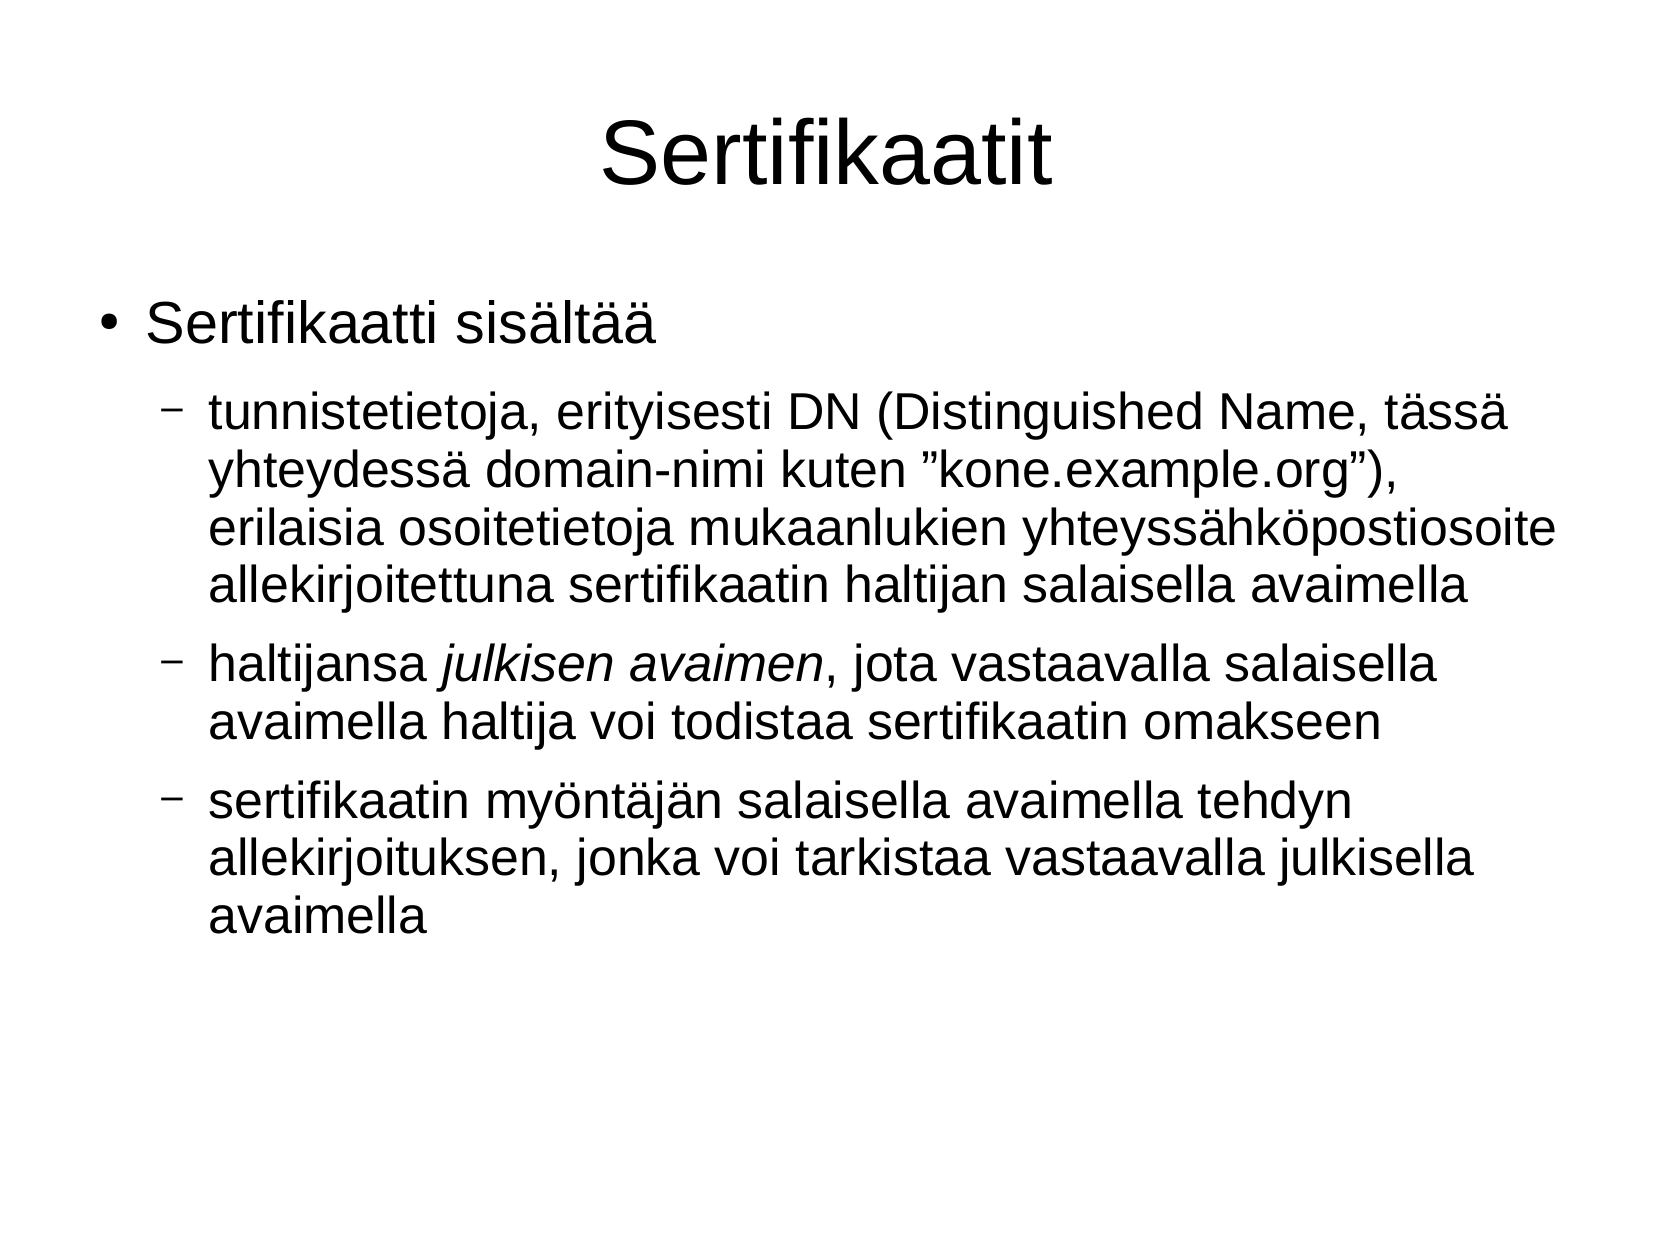

# Sertifikaatit
Sertifikaatti sisältää
tunnistetietoja, erityisesti DN (Distinguished Name, tässä yhteydessä domain-nimi kuten ”kone.example.org”), erilaisia osoitetietoja mukaanlukien yhteyssähköpostiosoite allekirjoitettuna sertifikaatin haltijan salaisella avaimella
haltijansa julkisen avaimen, jota vastaavalla salaisella avaimella haltija voi todistaa sertifikaatin omakseen
sertifikaatin myöntäjän salaisella avaimella tehdyn allekirjoituksen, jonka voi tarkistaa vastaavalla julkisella avaimella